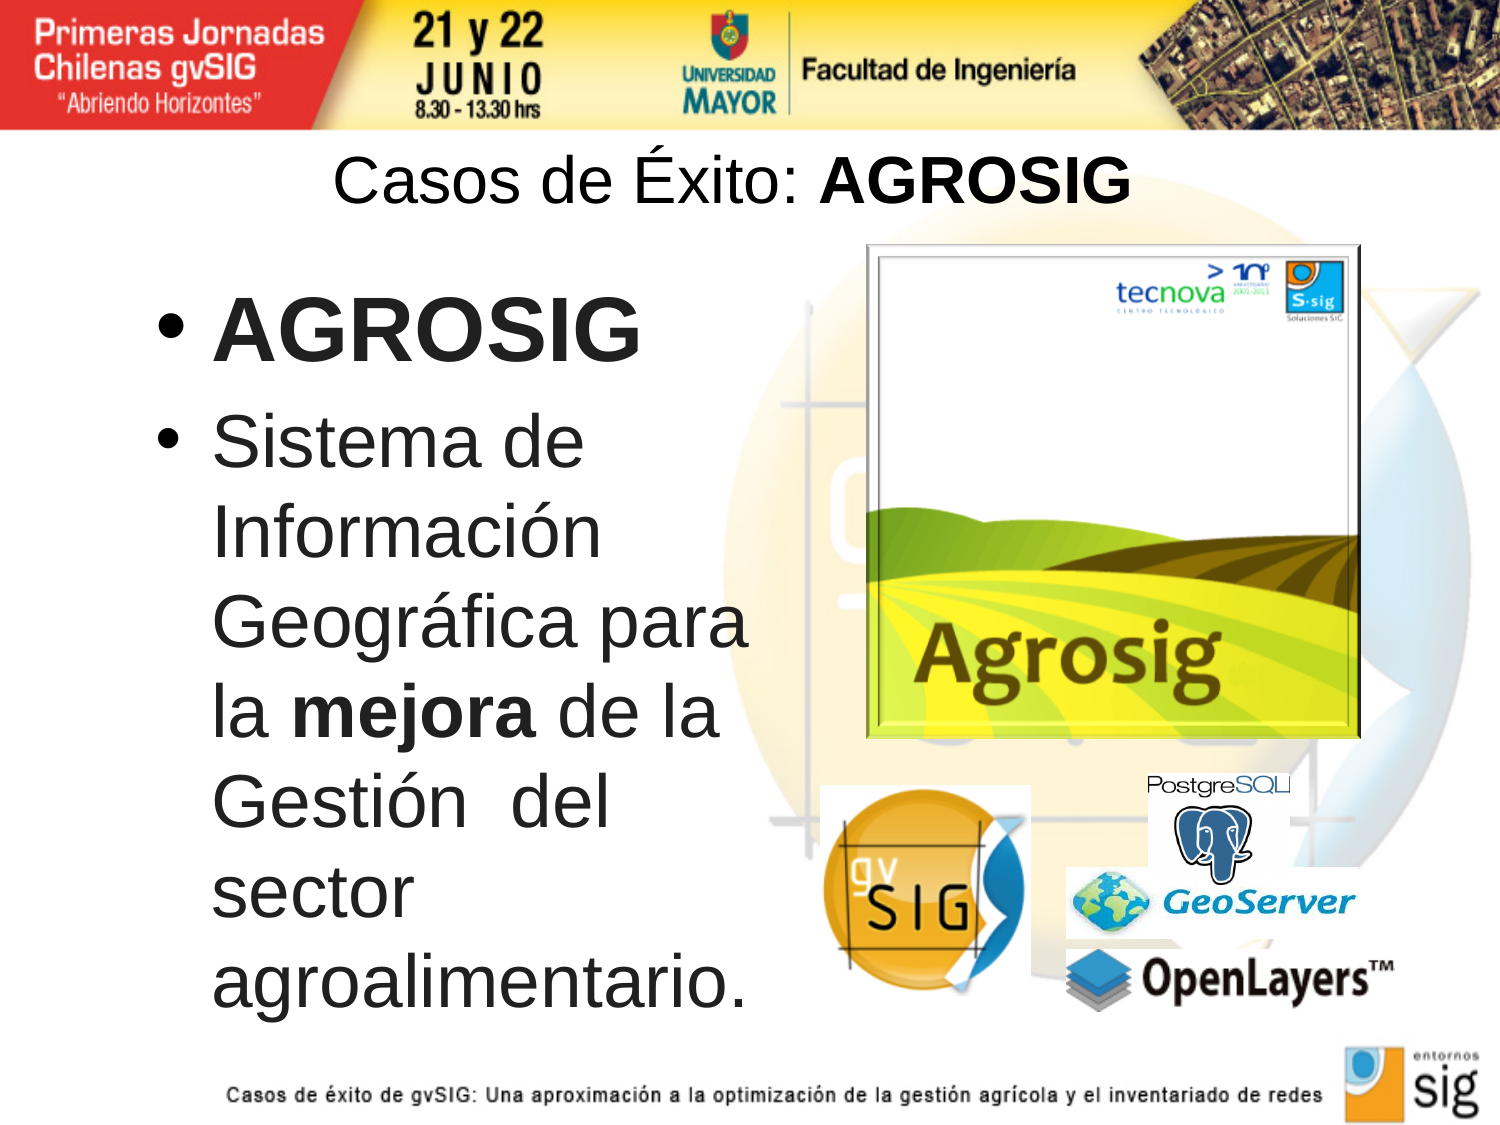

# Casos de Éxito: AGROSIG
AGROSIG
Sistema de Información Geográfica para la mejora de la Gestión del sector agroalimentario.